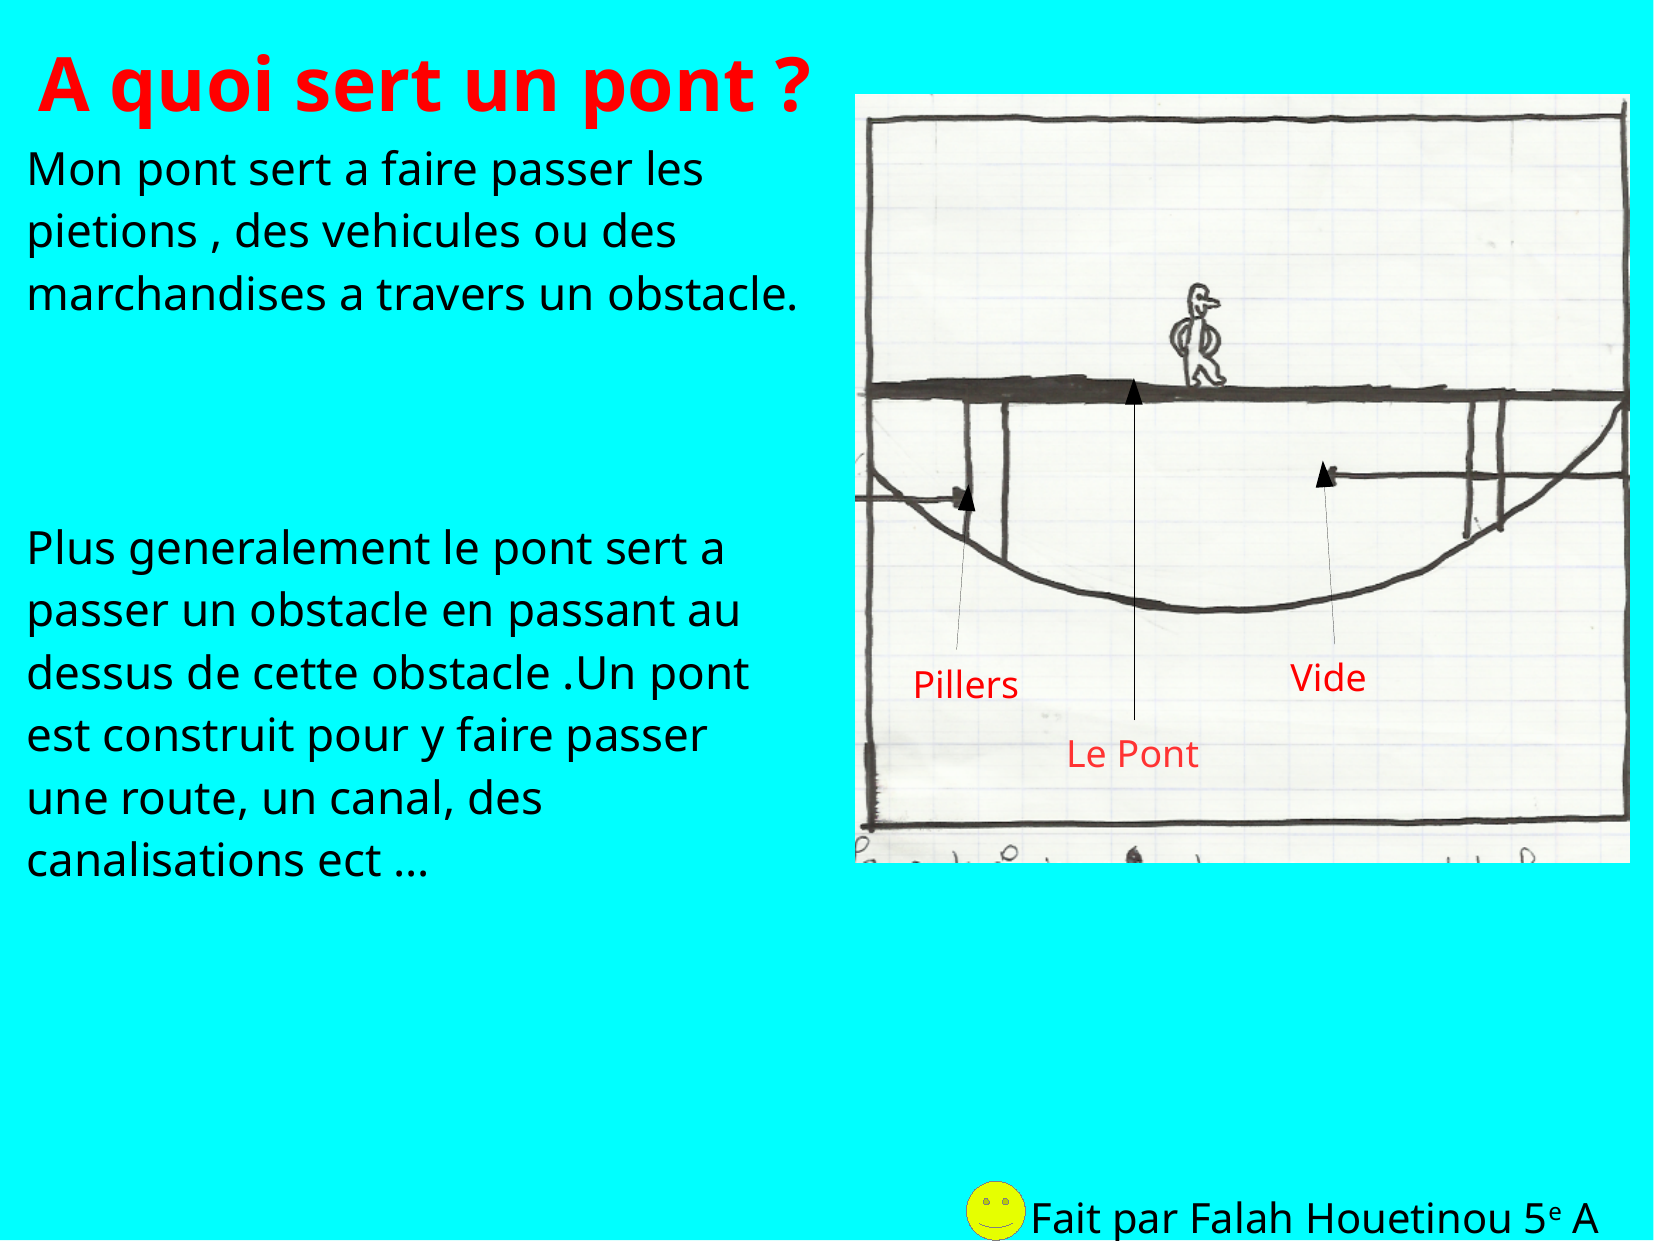

A quoi sert un pont ?
Mon pont sert a faire passer les pietions , des vehicules ou des marchandises a travers un obstacle.
Plus generalement le pont sert a passer un obstacle en passant au dessus de cette obstacle .Un pont est construit pour y faire passer une route, un canal, des canalisations ect …
Vide
Pillers
Le Pont
Fait par Falah Houetinou 5e A